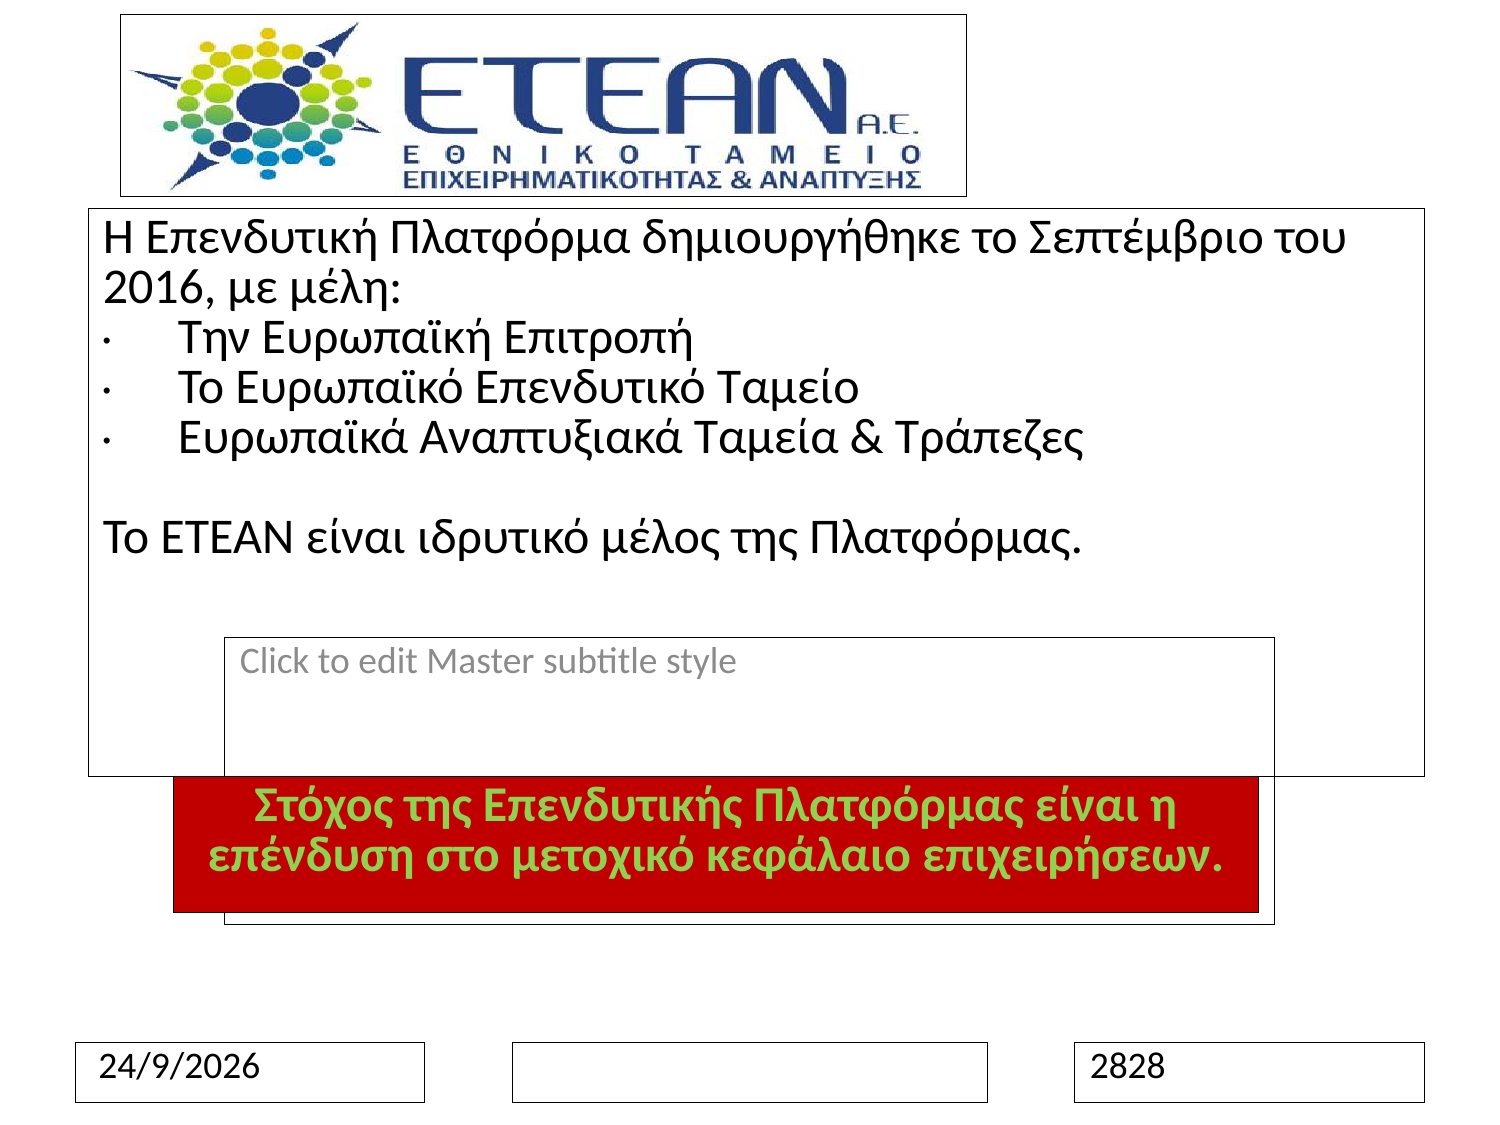

Η Επενδυτική Πλατφόρμα δημιουργήθηκε το Σεπτέμβριο του 2016, με μέλη:
Την Ευρωπαϊκή Επιτροπή
Το Ευρωπαϊκό Επενδυτικό Ταμείο
Ευρωπαϊκά Αναπτυξιακά Ταμεία & Τράπεζες
Το ΕΤΕΑΝ είναι ιδρυτικό μέλος της Πλατφόρμας.
Στόχος της Επενδυτικής Πλατφόρμας είναι η επένδυση στο μετοχικό κεφάλαιο επιχειρήσεων.